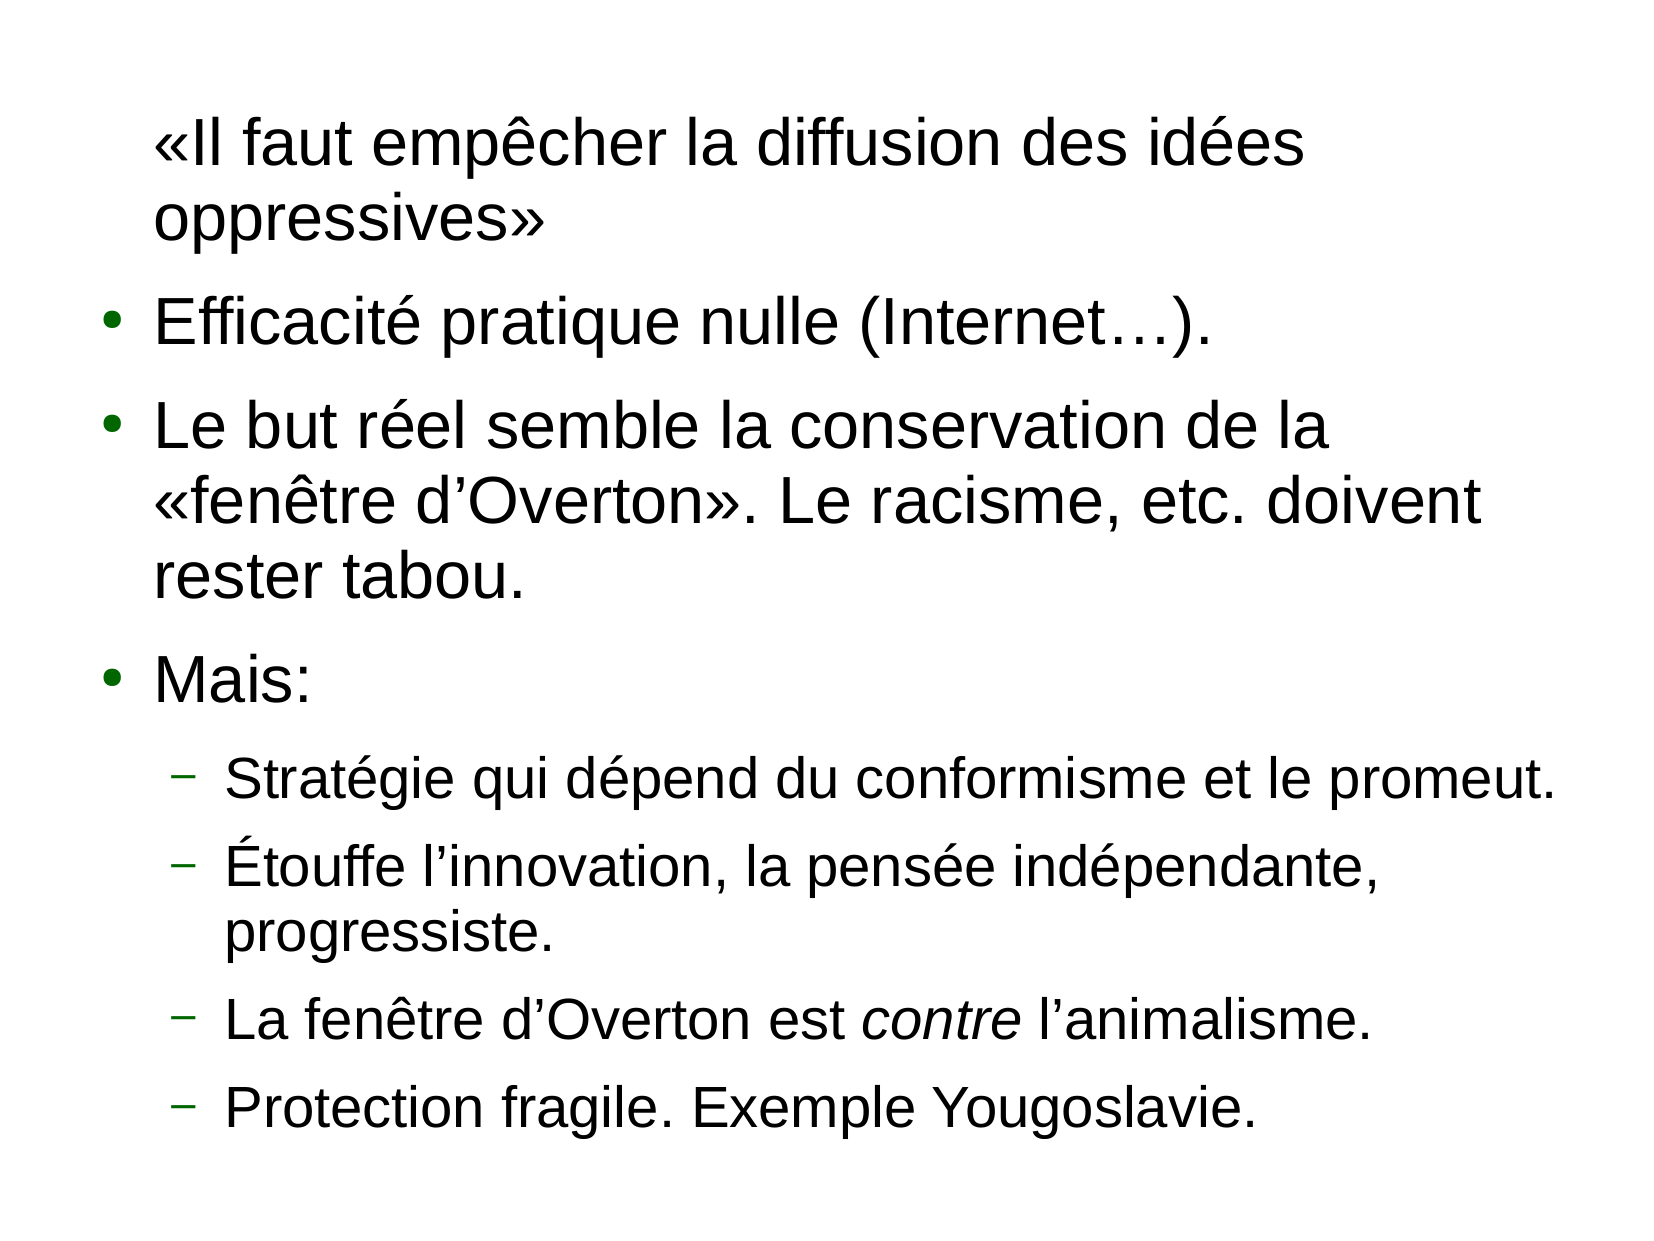

# «Il faut empêcher la diffusion des idées oppressives»
Efficacité pratique nulle (Internet…).
Le but réel semble la conservation de la «fenêtre d’Overton». Le racisme, etc. doivent rester tabou.
Mais:
Stratégie qui dépend du conformisme et le promeut.
Étouffe l’innovation, la pensée indépendante, progressiste.
La fenêtre d’Overton est contre l’animalisme.
Protection fragile. Exemple Yougoslavie.